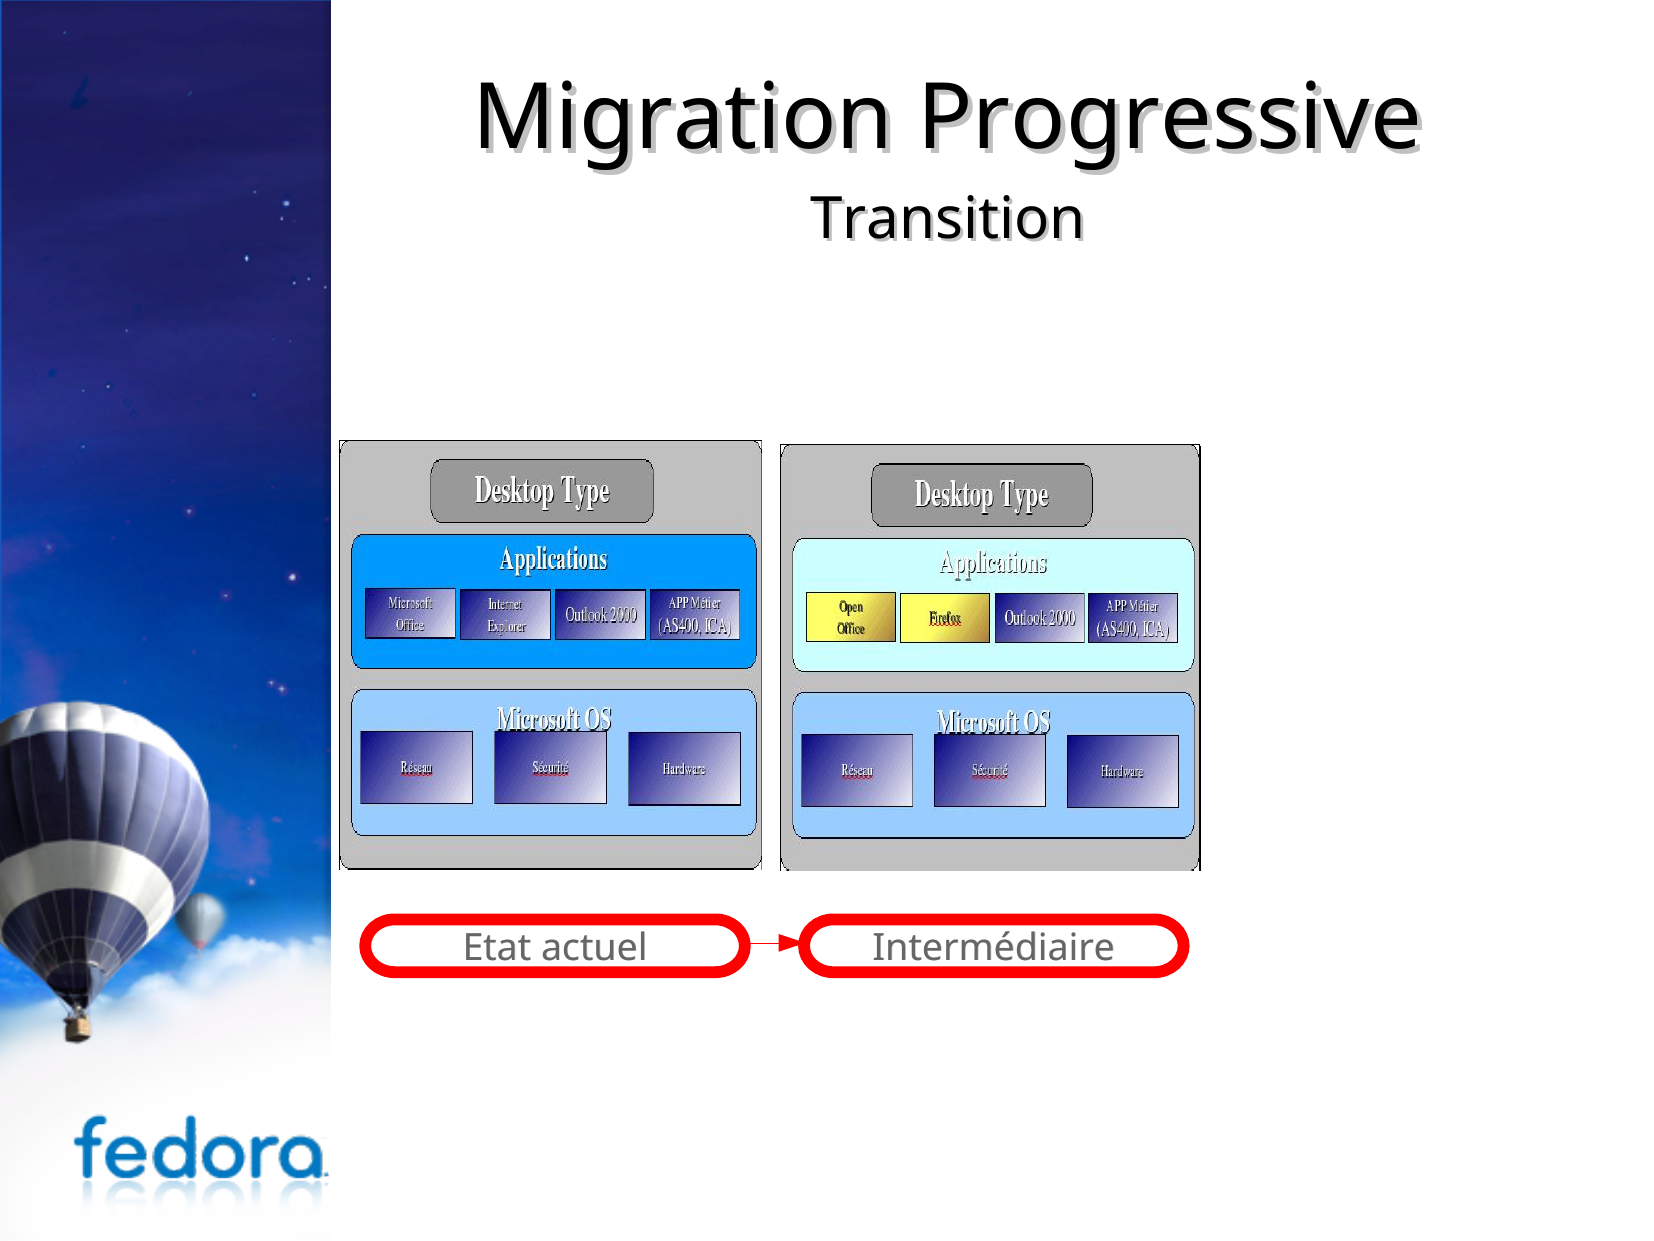

# Migration Progressive Transition
Etat actuel
Intermédiaire